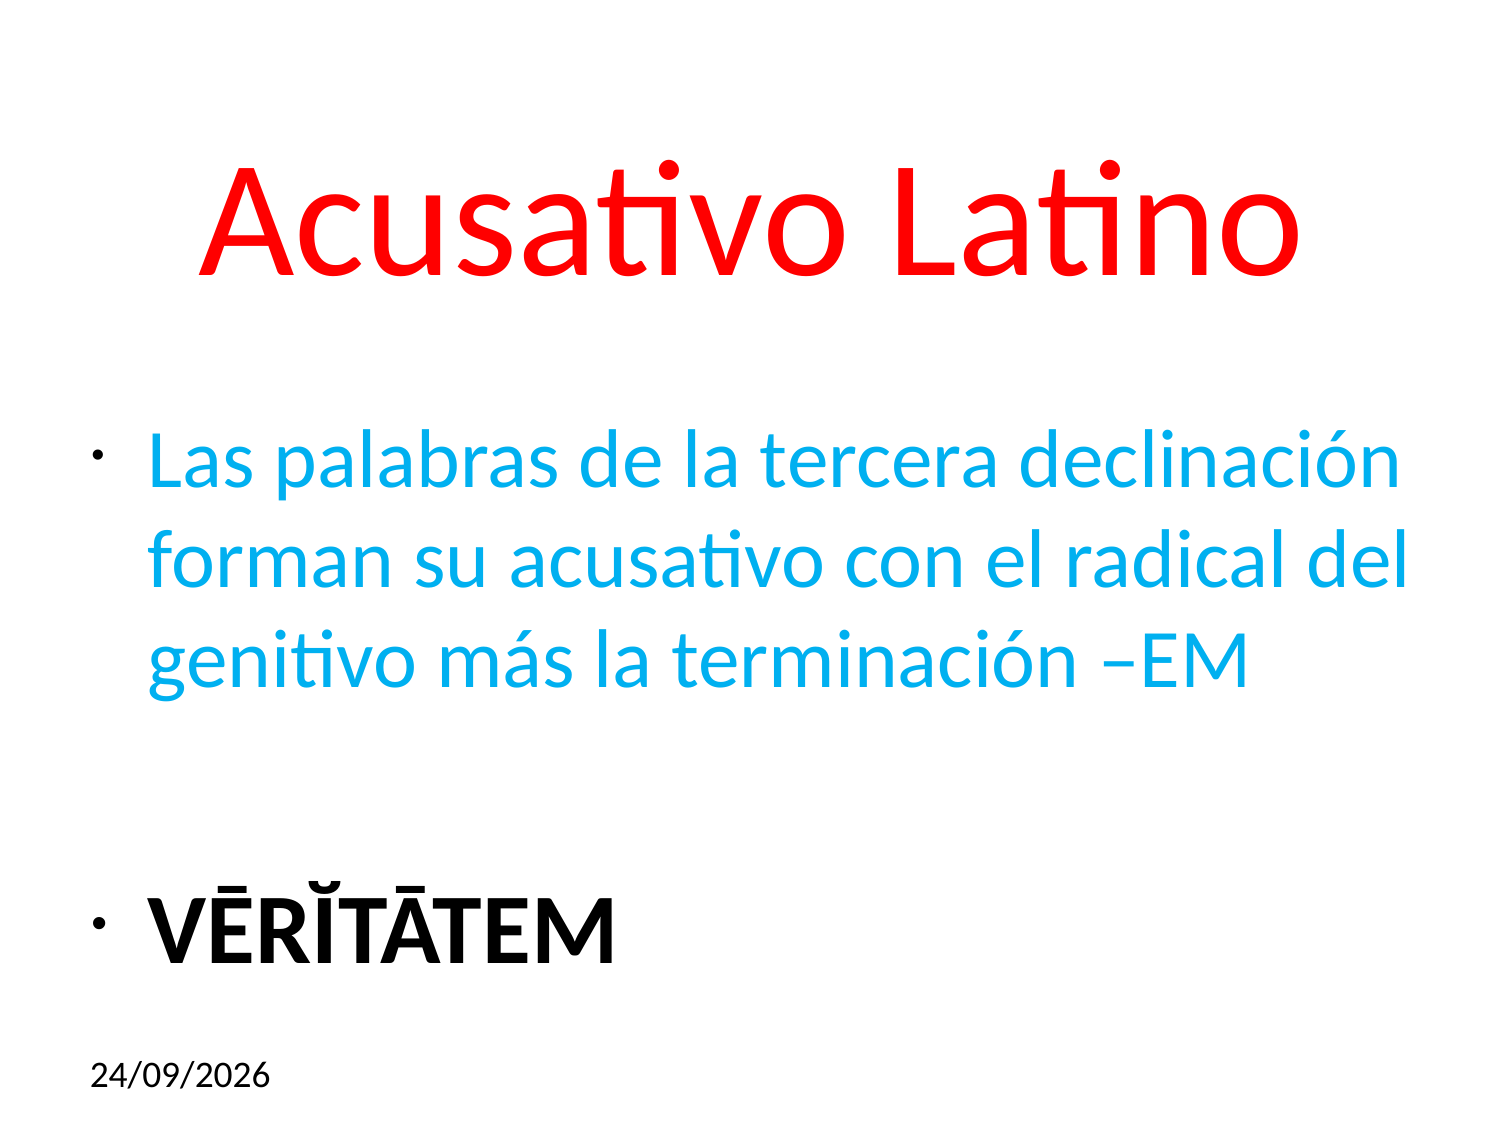

# Acusativo Latino
Las palabras de la tercera declinación forman su acusativo con el radical del genitivo más la terminación –EM
VĒRĬTĀTEM
14 de avril de 2011